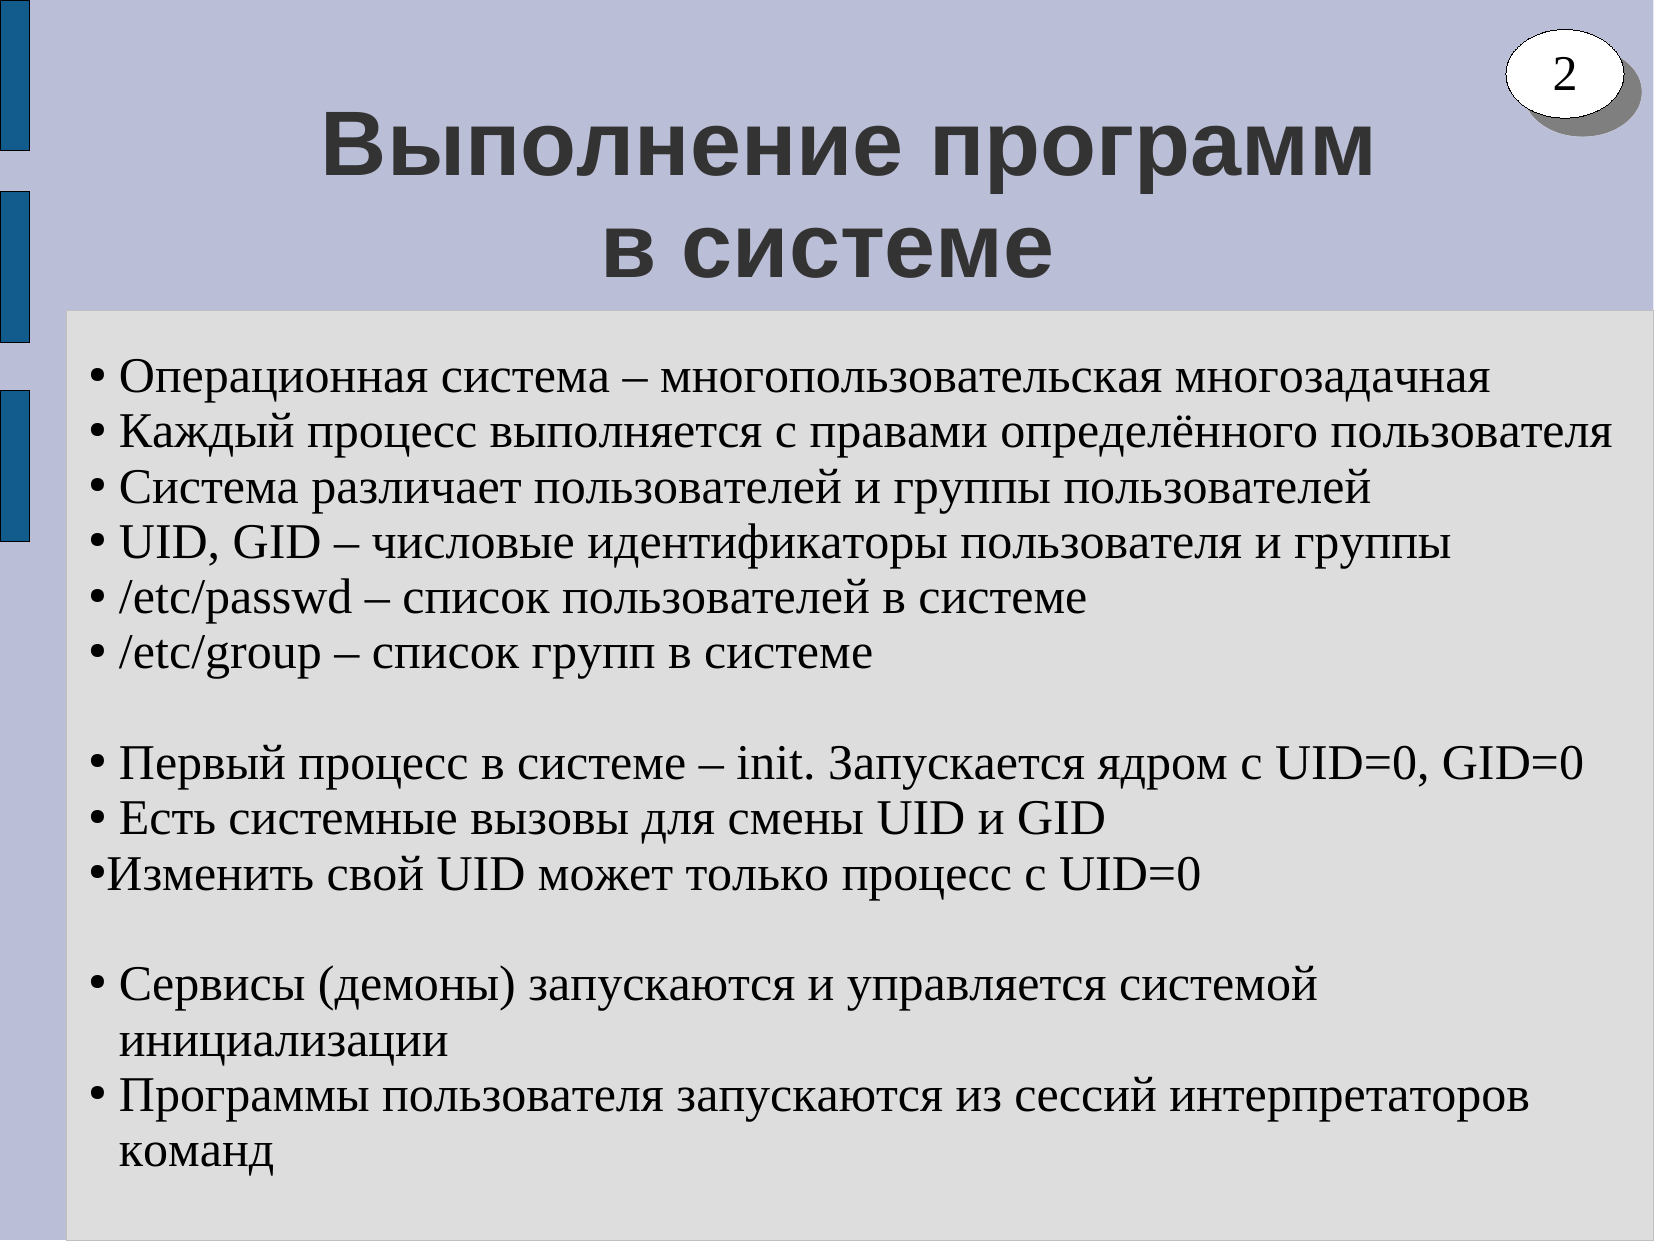

2
# Выполнение программ в системе
 Операционная система – многопользовательская многозадачная
 Каждый процесс выполняется с правами определённого пользователя
 Система различает пользователей и группы пользователей
 UID, GID – числовые идентификаторы пользователя и группы
 /etc/passwd – список пользователей в системе
 /etc/group – список групп в системе
 Первый процесс в системе – init. Запускается ядром с UID=0, GID=0
 Есть системные вызовы для смены UID и GID
Изменить свой UID может только процесс с UID=0
 Сервисы (демоны) запускаются и управляется системой
 инициализации
 Программы пользователя запускаются из сессий интерпретаторов
 команд